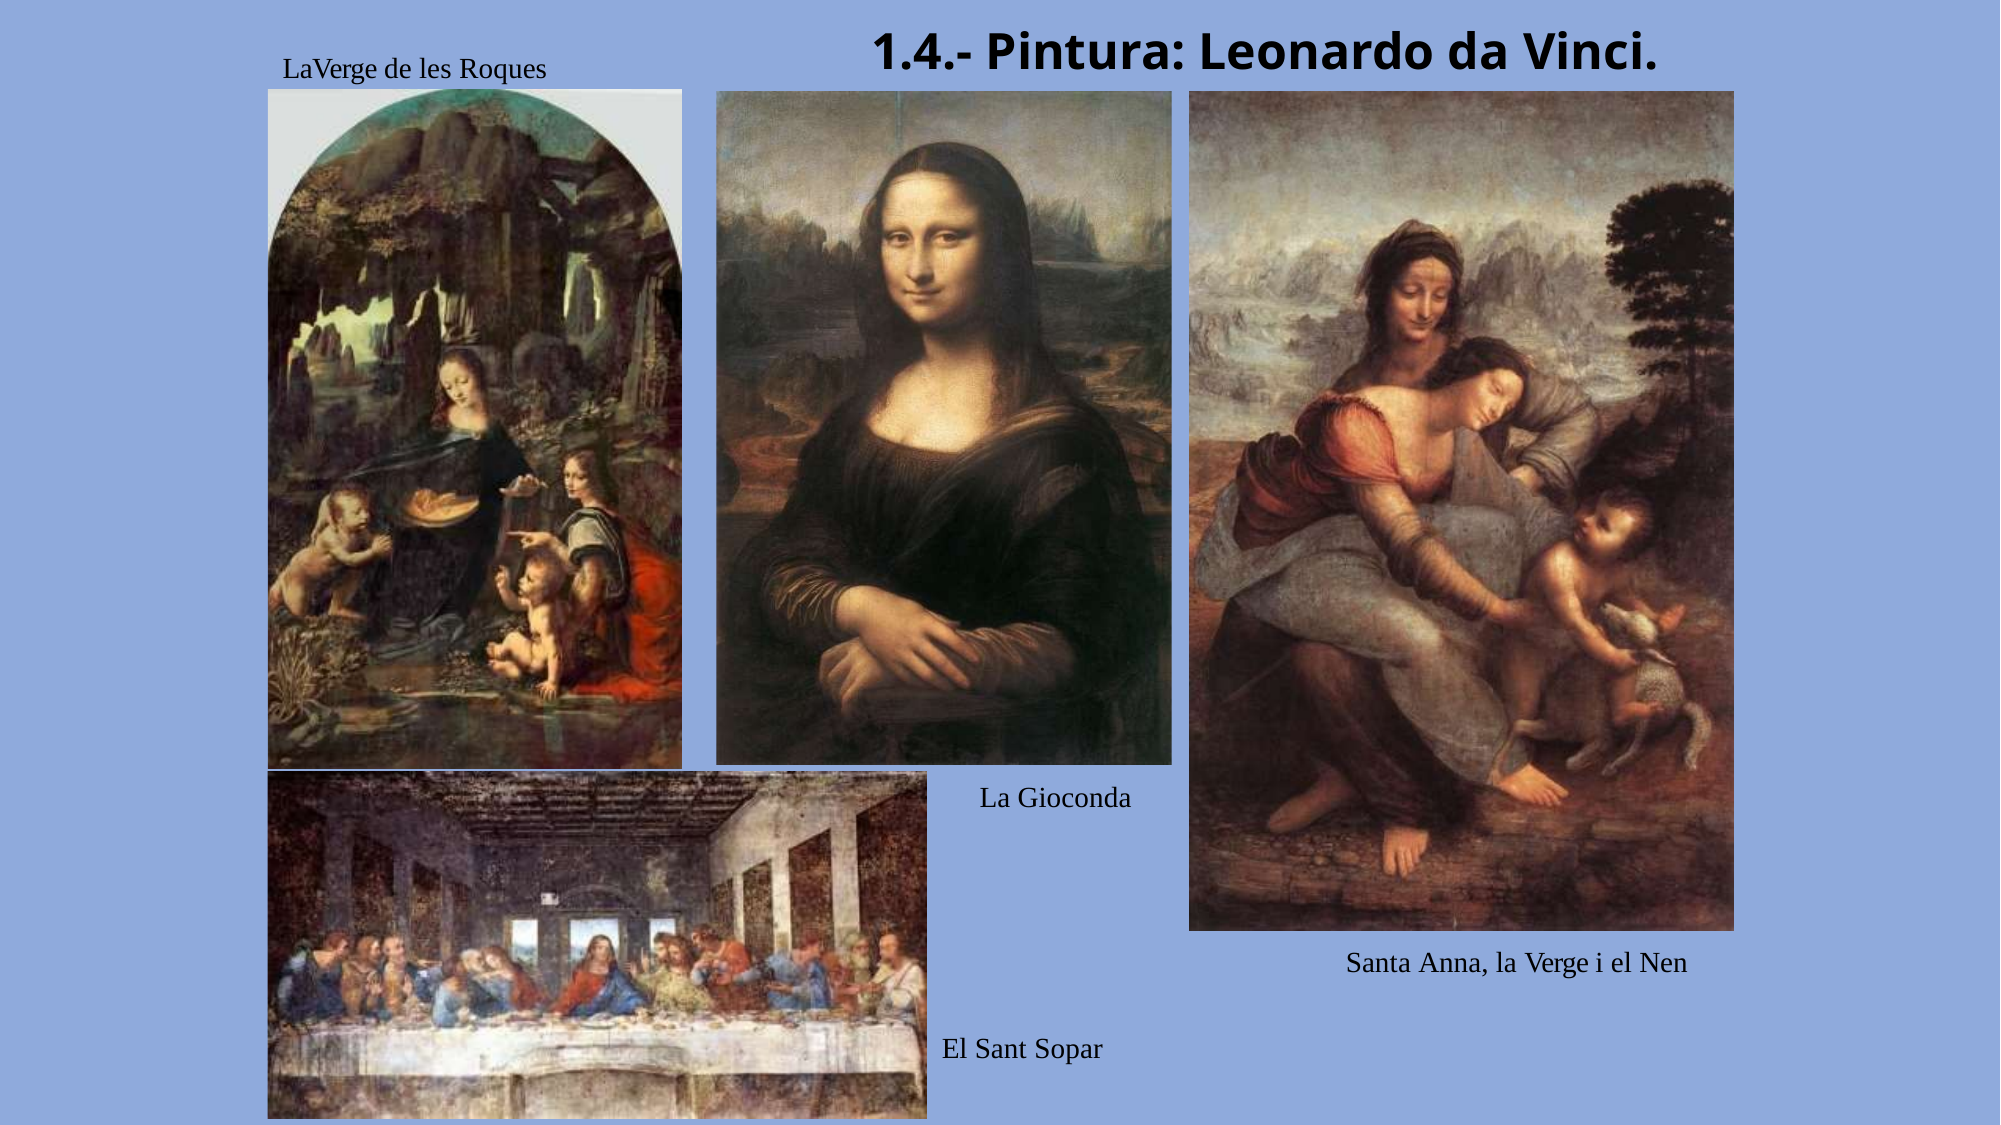

# 1.4.- Pintura: Leonardo da Vinci.
LaVerge de les Roques
La Gioconda
Santa Anna, la Verge i el Nen
El Sant Sopar